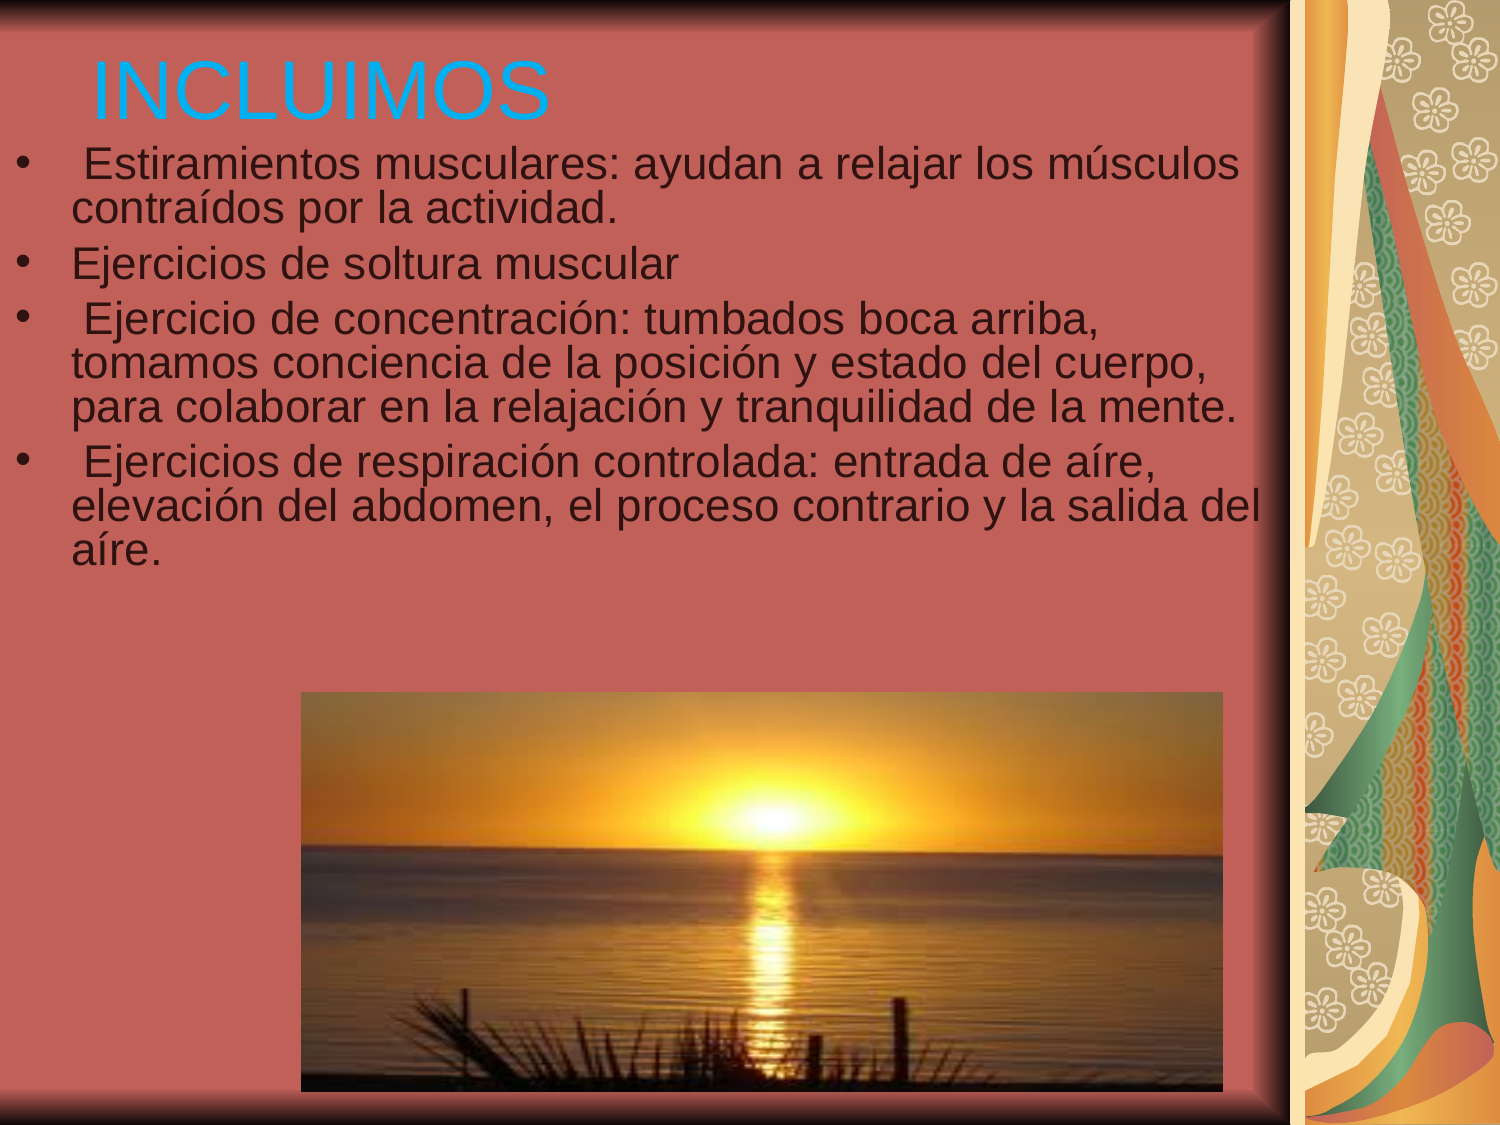

# INCLUIMOS
 Estiramientos musculares: ayudan a relajar los músculos contraídos por la actividad.
Ejercicios de soltura muscular
 Ejercicio de concentración: tumbados boca arriba, tomamos conciencia de la posición y estado del cuerpo, para colaborar en la relajación y tranquilidad de la mente.
 Ejercicios de respiración controlada: entrada de aíre, elevación del abdomen, el proceso contrario y la salida del aíre.